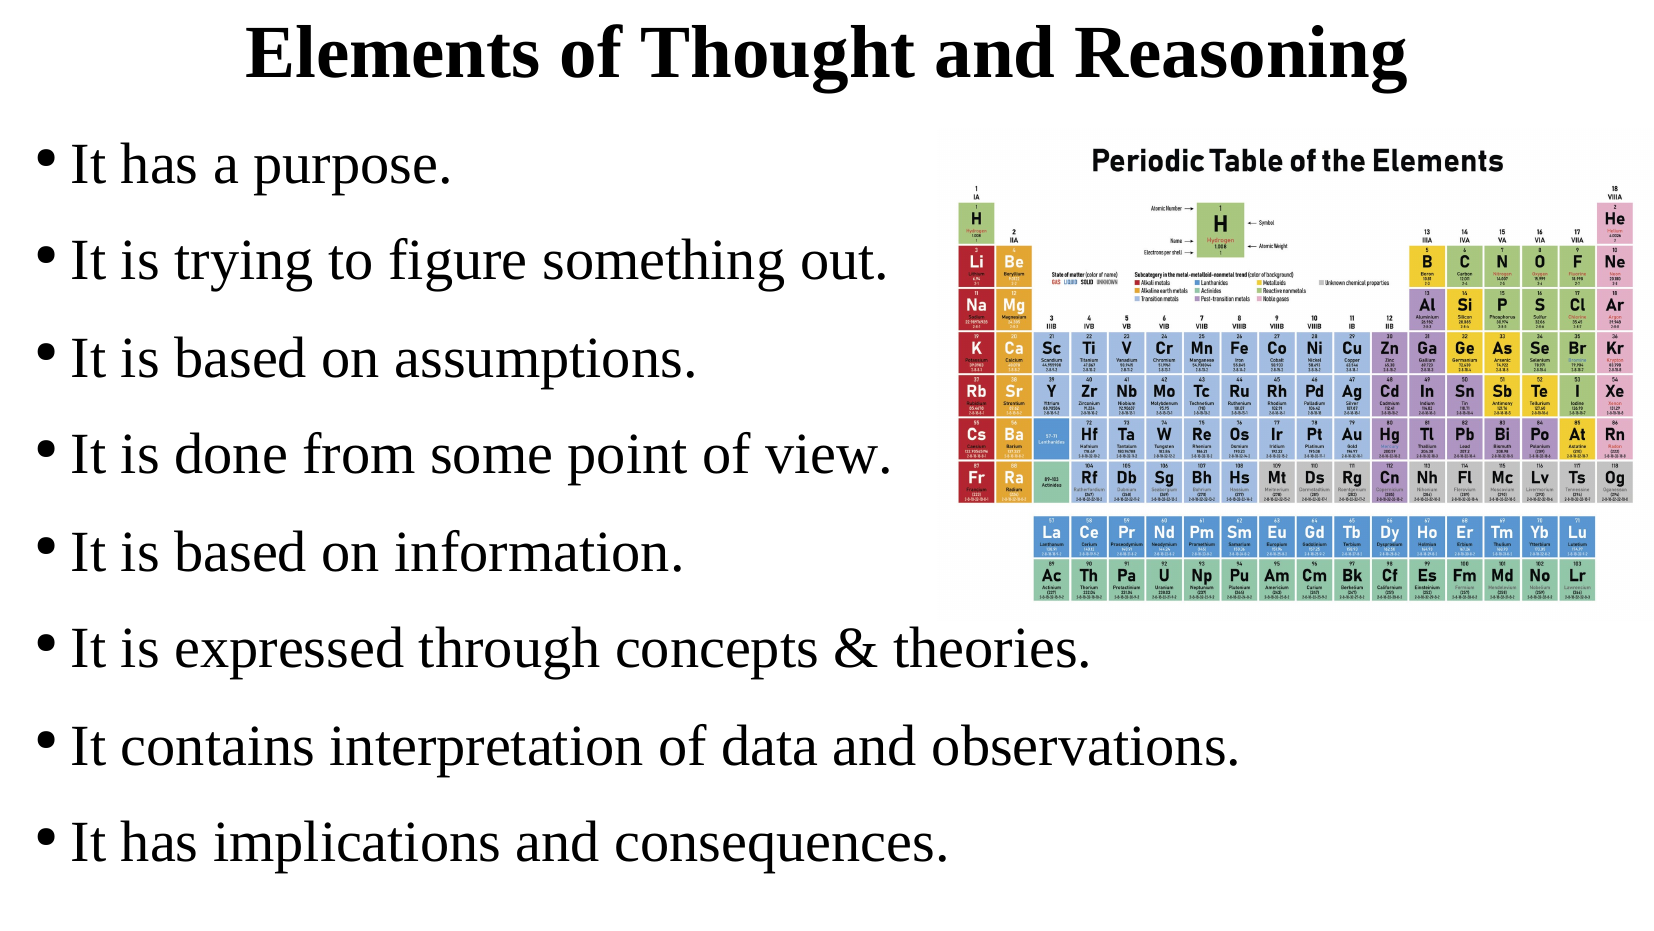

# Elements of Thought and Reasoning
It has a purpose.
It is trying to figure something out.
It is based on assumptions.
It is done from some point of view.
It is based on information.
It is expressed through concepts & theories.
It contains interpretation of data and observations.
It has implications and consequences.